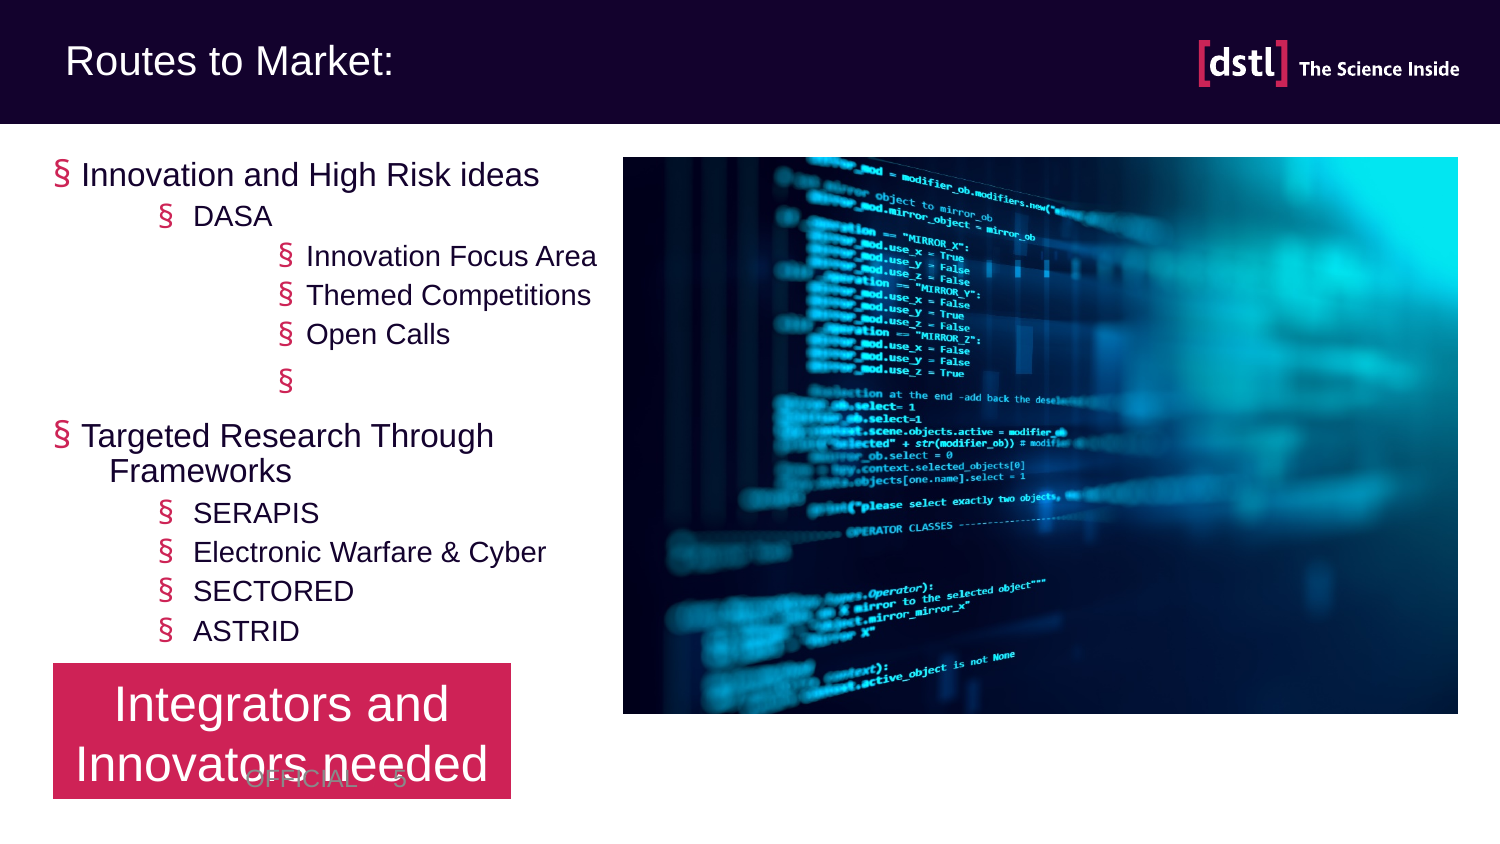

Routes to Market:
# Innovation and High Risk ideas
DASA
Innovation Focus Area
Themed Competitions
Open Calls
Targeted Research Through Frameworks
SERAPIS
Electronic Warfare & Cyber
SECTORED
ASTRID
Integrators and Innovators needed
OFFICIAL /